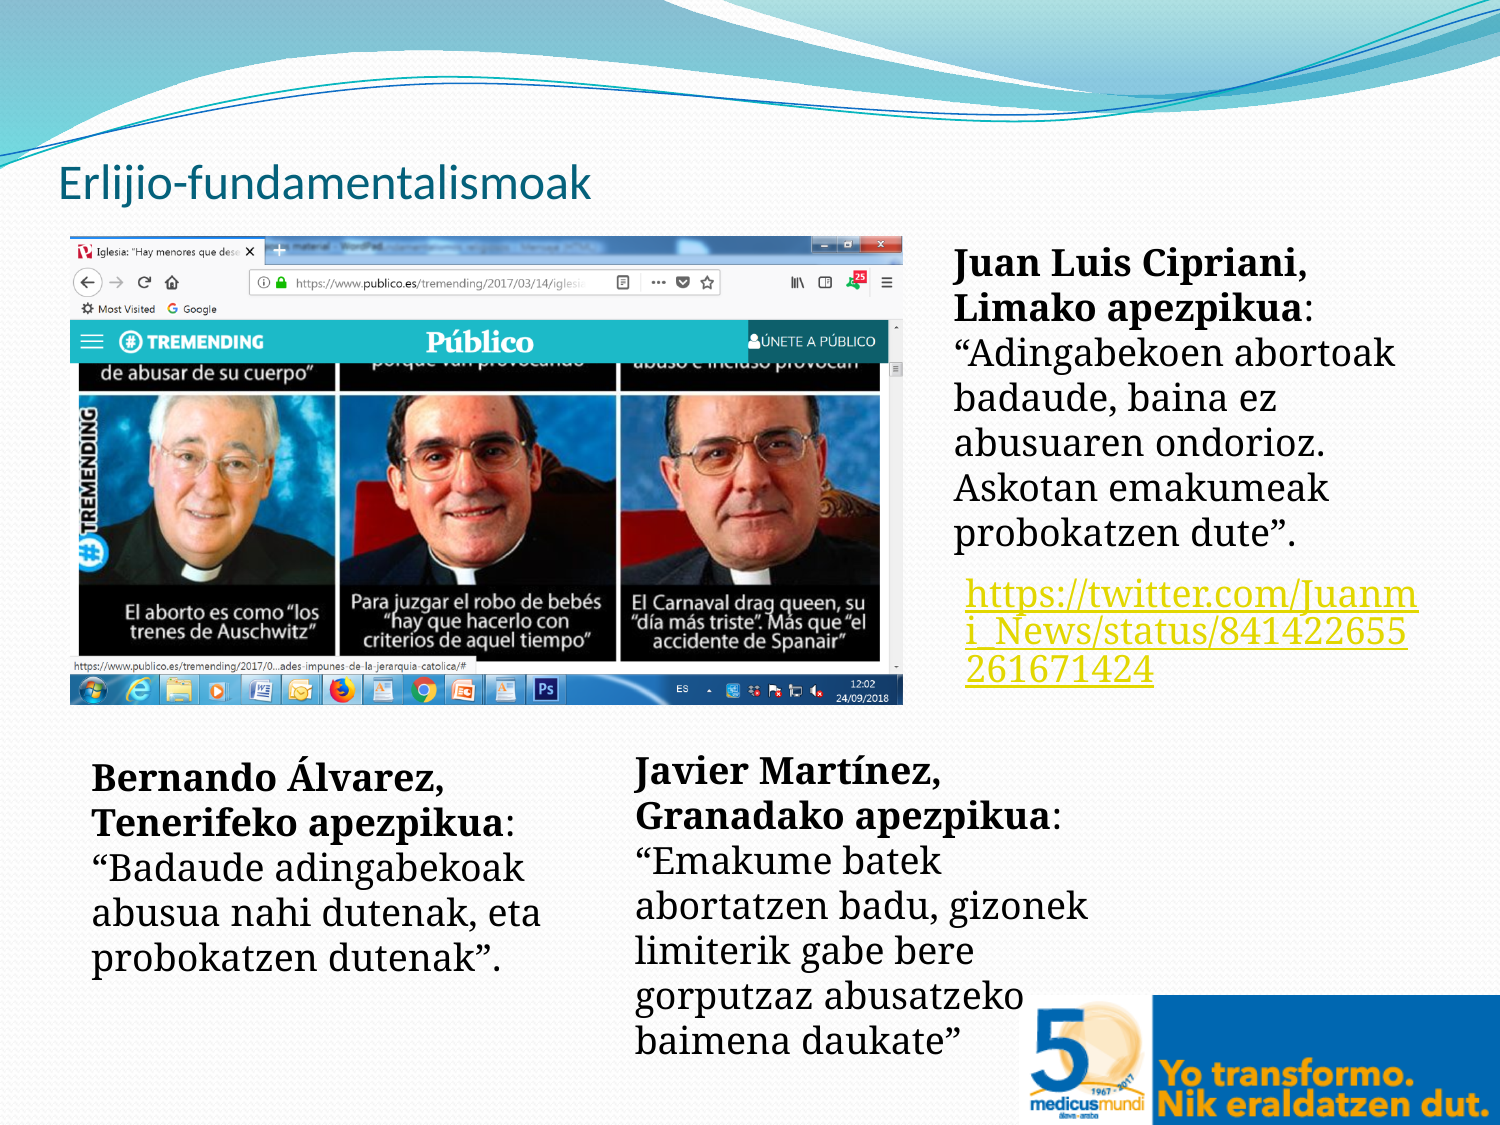

# Erlijio-fundamentalismoak
Juan Luis Cipriani, Limako apezpikua: “Adingabekoen abortoak badaude, baina ez abusuaren ondorioz. Askotan emakumeak probokatzen dute”.
https://twitter.com/Juanmi_News/status/841422655261671424
Javier Martínez, Granadako apezpikua: “Emakume batek abortatzen badu, gizonek limiterik gabe bere gorputzaz abusatzeko baimena daukate”
Bernando Álvarez, Tenerifeko apezpikua: “Badaude adingabekoak abusua nahi dutenak, eta probokatzen dutenak”.